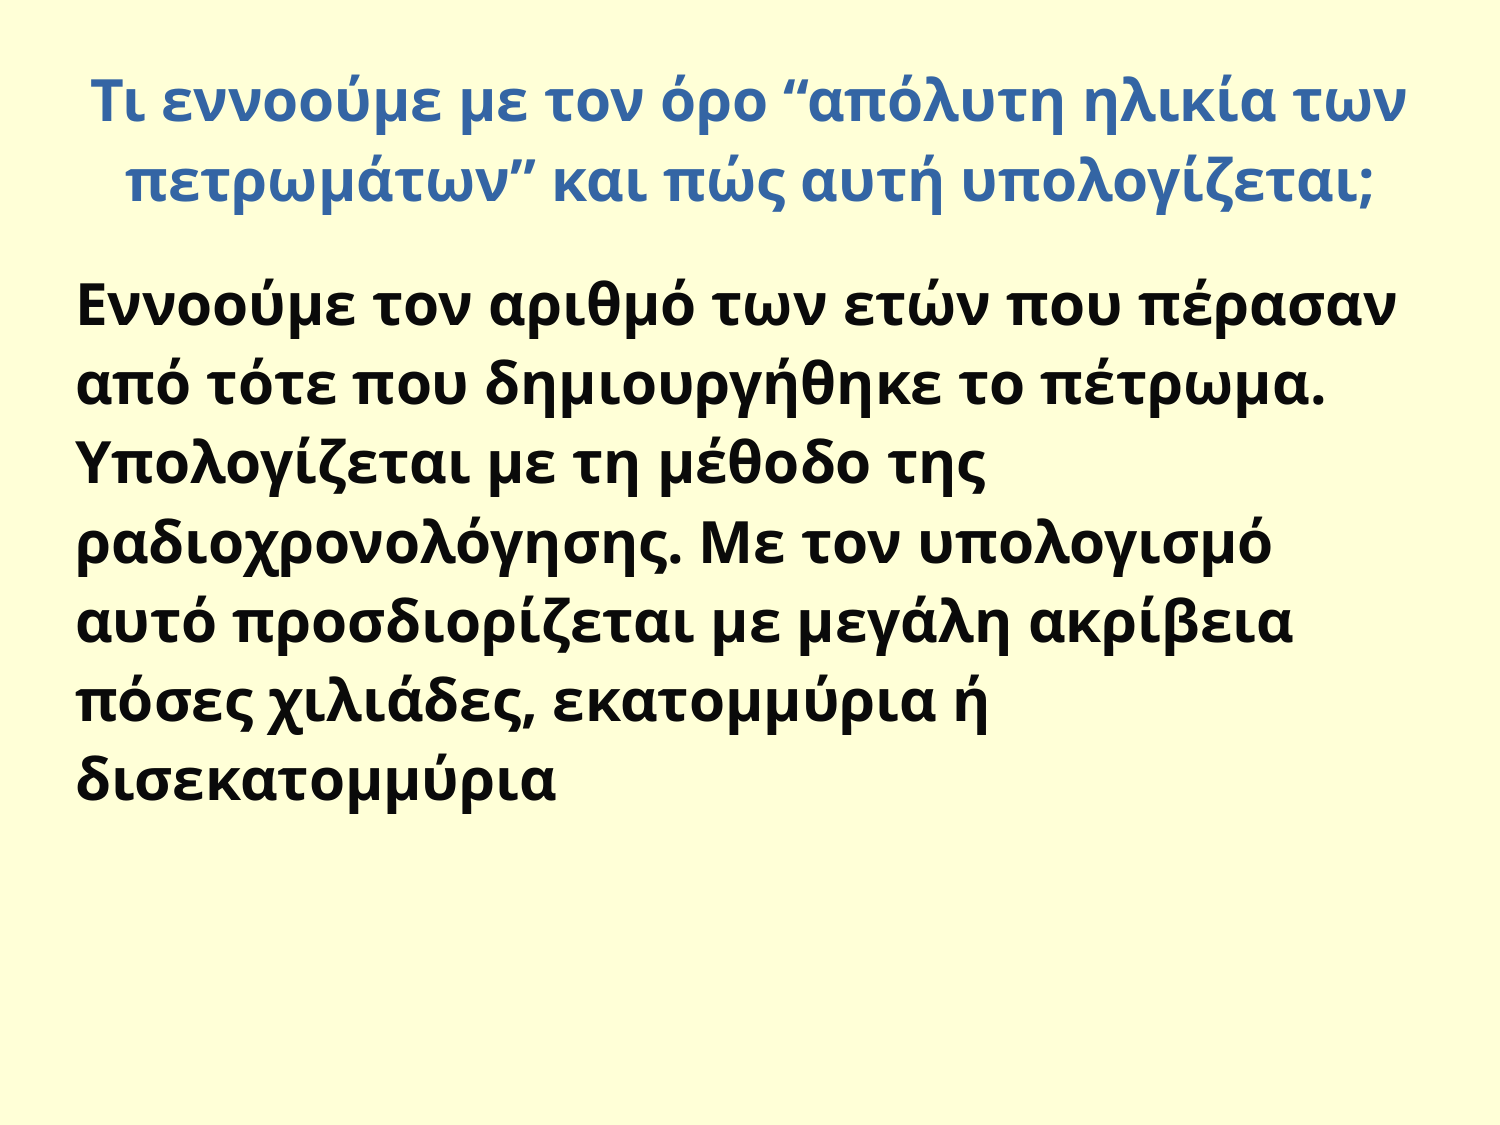

# Τι εννοούμε με τον όρο “απόλυτη ηλικία των πετρωμάτων” και πώς αυτή υπολογίζεται;
Εννοούμε τον αριθμό των ετών που πέρασαν από τότε που δημιουργήθηκε το πέτρωμα.
Υπολογίζεται με τη μέθοδο της ραδιοχρονολόγησης. Με τον υπολογισμό αυτό προσδιορίζεται με μεγάλη ακρίβεια πόσες χιλιάδες, εκατομμύρια ή δισεκατομμύρια